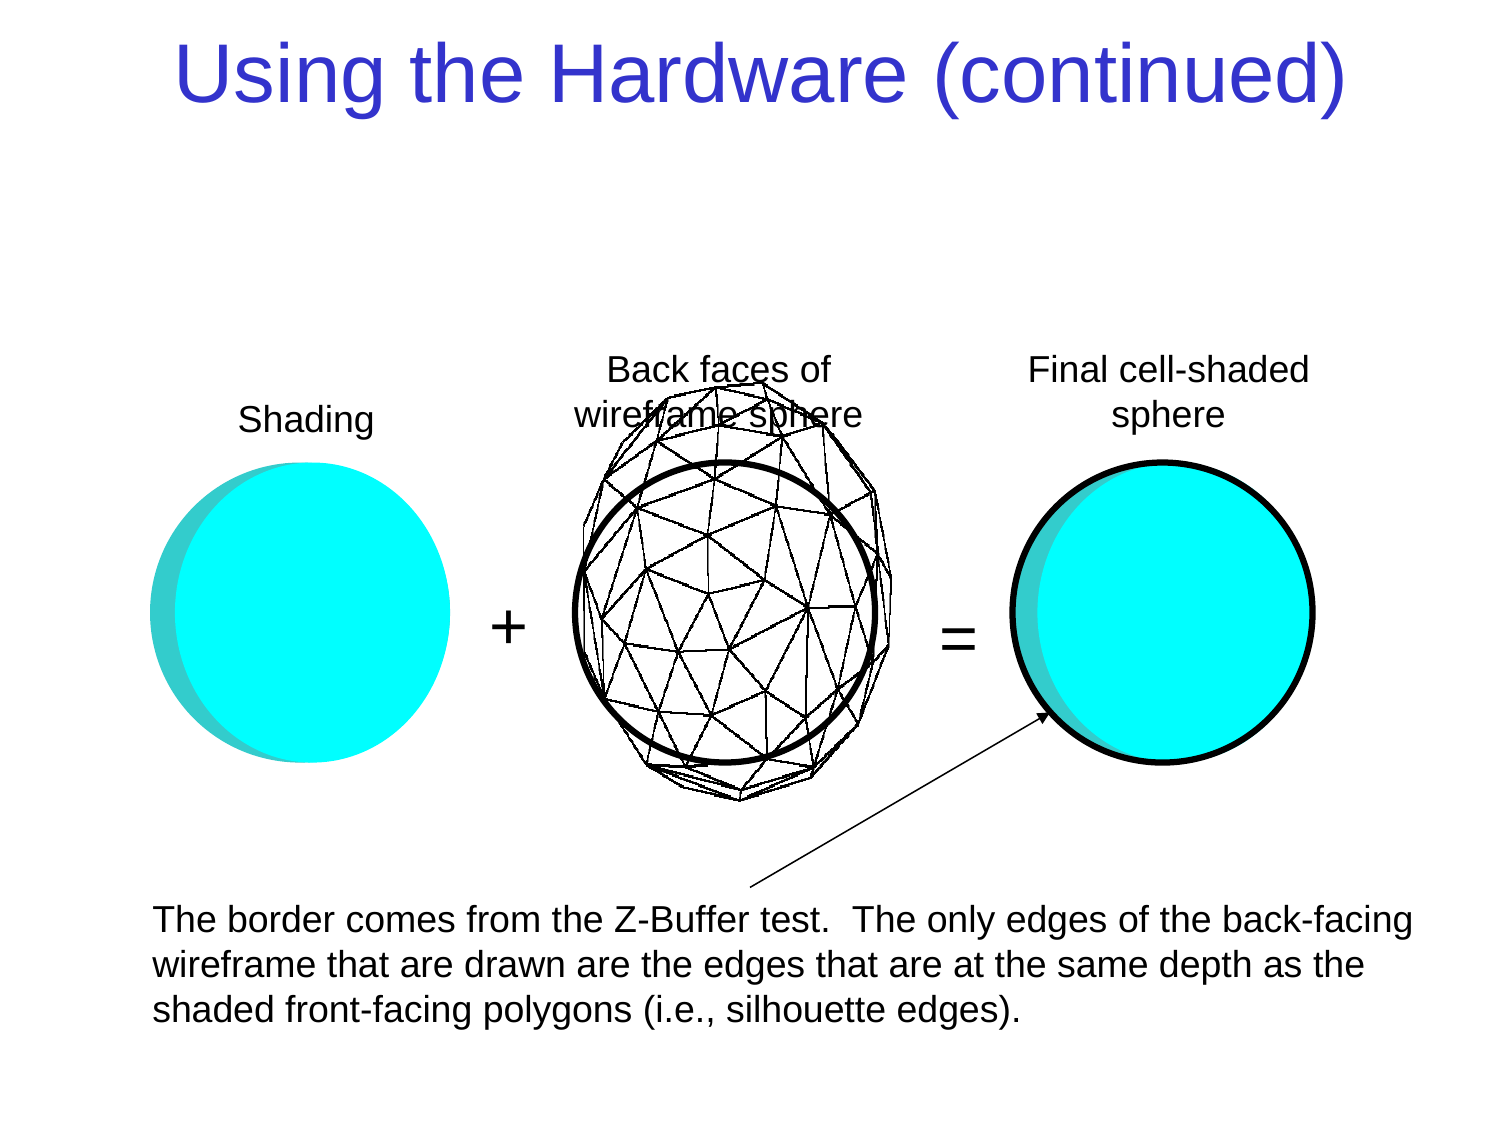

# Using the Hardware (continued)
Back faces of wireframe sphere
Final cell-shaded sphere
Shading
+
=
The border comes from the Z-Buffer test. The only edges of the back-facing wireframe that are drawn are the edges that are at the same depth as the shaded front-facing polygons (i.e., silhouette edges).